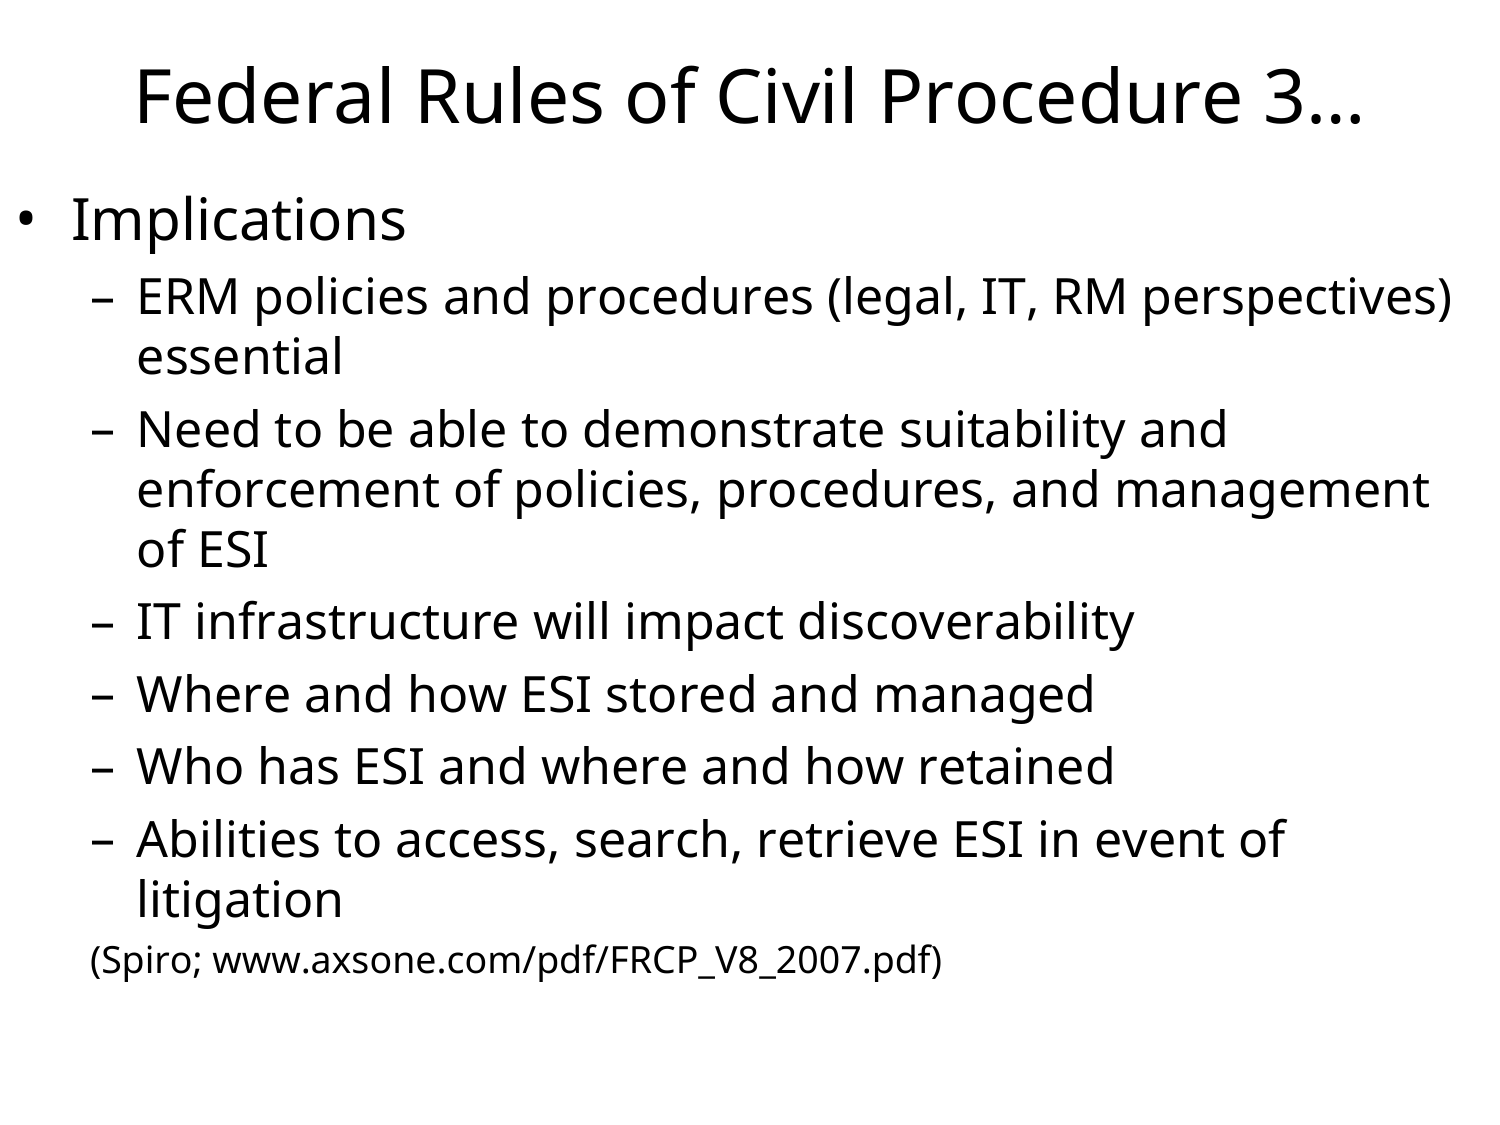

# Federal Rules of Civil Procedure 3…
Implications
ERM policies and procedures (legal, IT, RM perspectives) essential
Need to be able to demonstrate suitability and enforcement of policies, procedures, and management of ESI
IT infrastructure will impact discoverability
Where and how ESI stored and managed
Who has ESI and where and how retained
Abilities to access, search, retrieve ESI in event of litigation
(Spiro; www.axsone.com/pdf/FRCP_V8_2007.pdf)